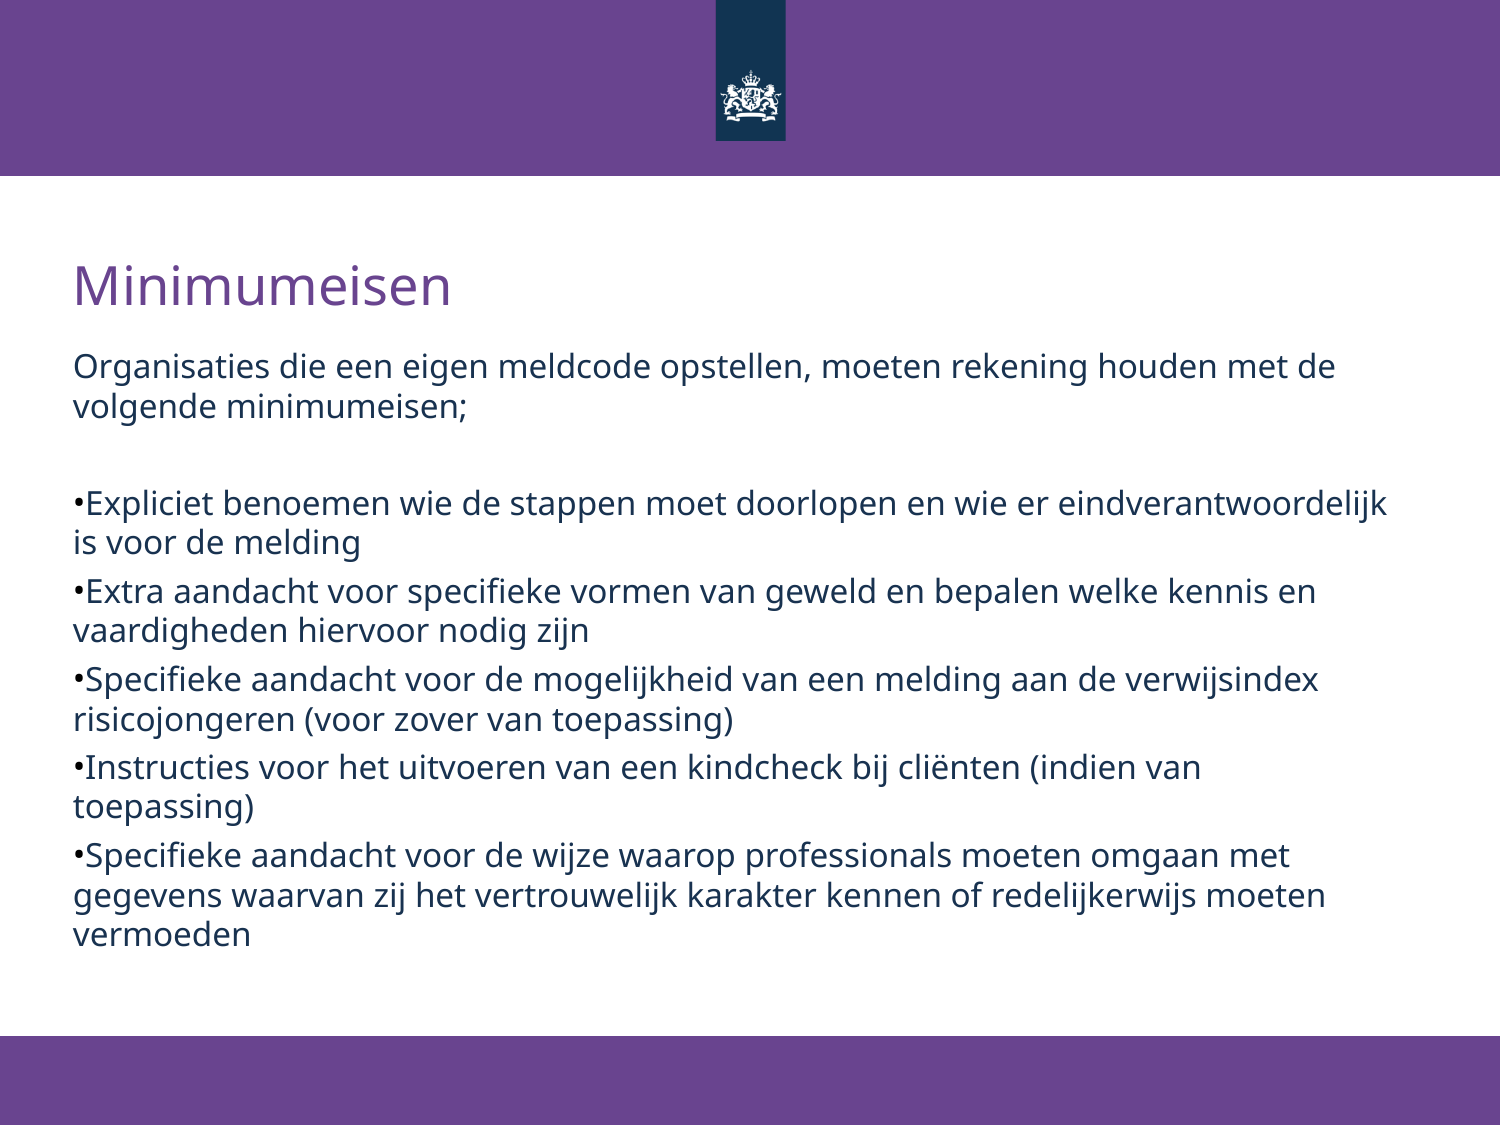

# Minimumeisen
Organisaties die een eigen meldcode opstellen, moeten rekening houden met de volgende minimumeisen;
Expliciet benoemen wie de stappen moet doorlopen en wie er eindverantwoordelijk is voor de melding
Extra aandacht voor specifieke vormen van geweld en bepalen welke kennis en vaardigheden hiervoor nodig zijn
Specifieke aandacht voor de mogelijkheid van een melding aan de verwijsindex risicojongeren (voor zover van toepassing)
Instructies voor het uitvoeren van een kindcheck bij cliënten (indien van toepassing)
Specifieke aandacht voor de wijze waarop professionals moeten omgaan met gegevens waarvan zij het vertrouwelijk karakter kennen of redelijkerwijs moeten vermoeden